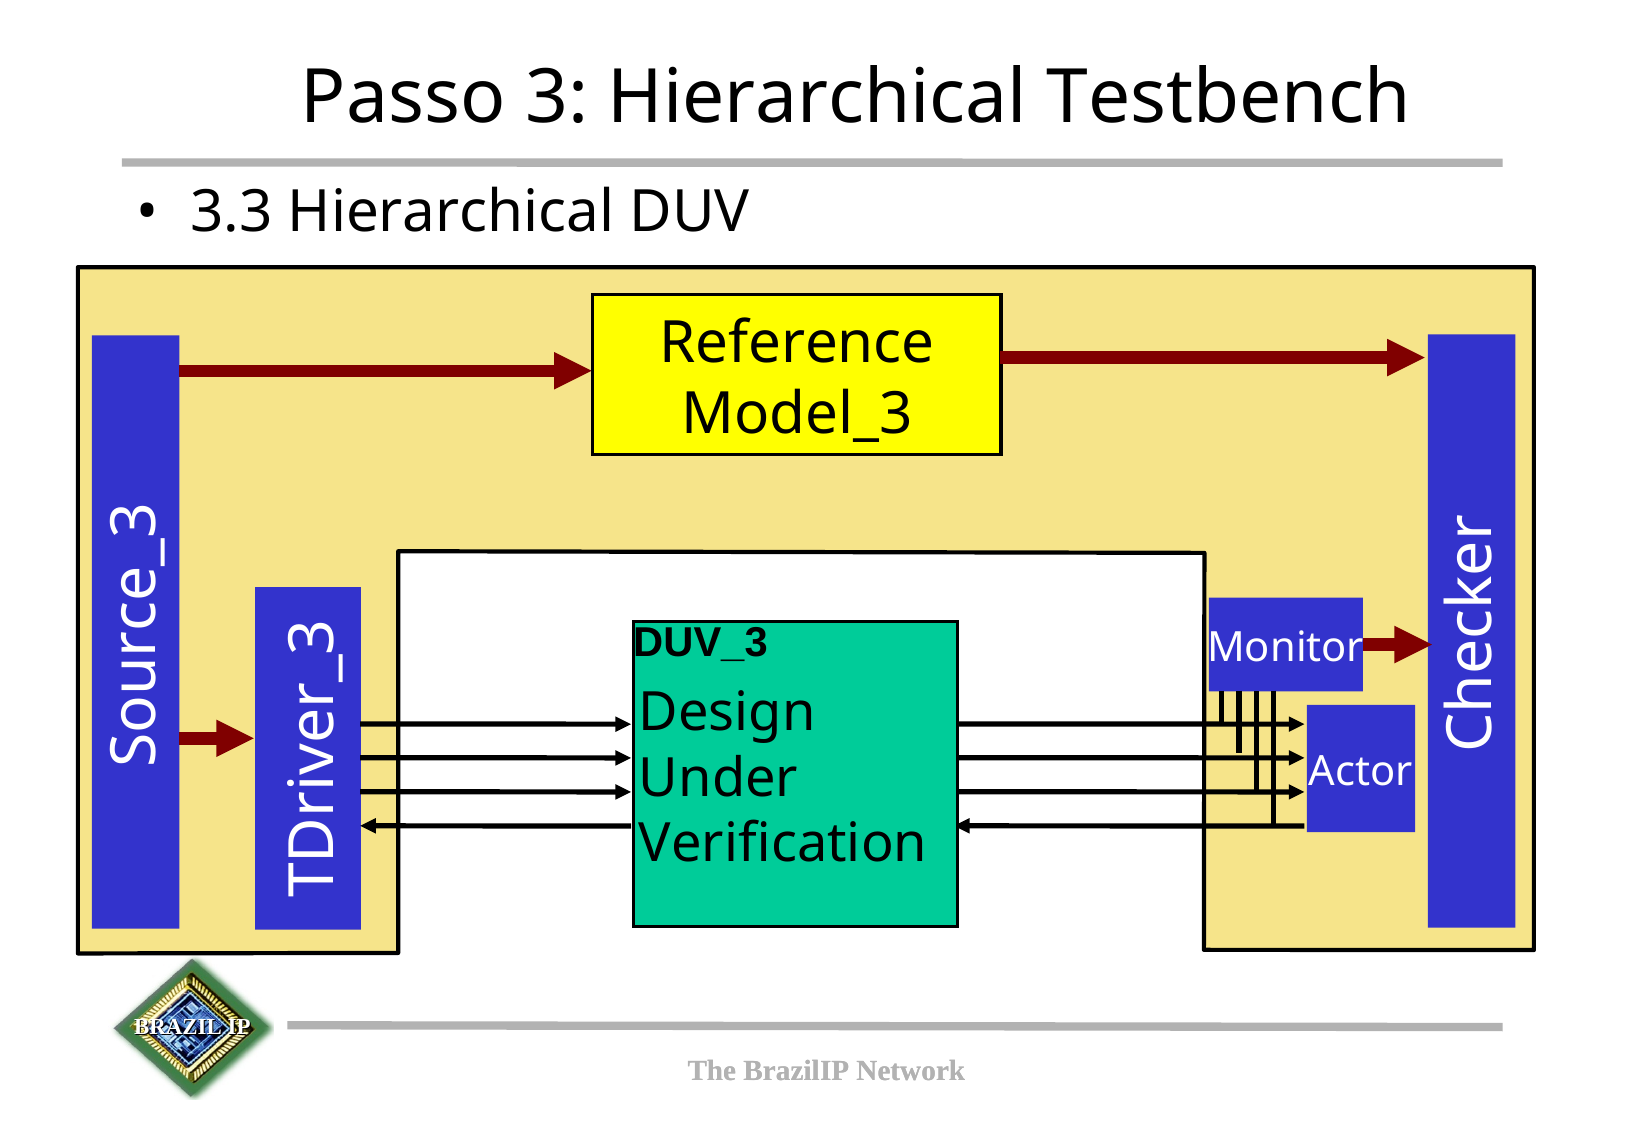

Passo 3: Hierarchical Testbench
3.3 Hierarchical DUV
Reference
Model_3
Checker
Source_3
TDriver_3
Monitor
DUV_3
Design
Under
Verification
Actor